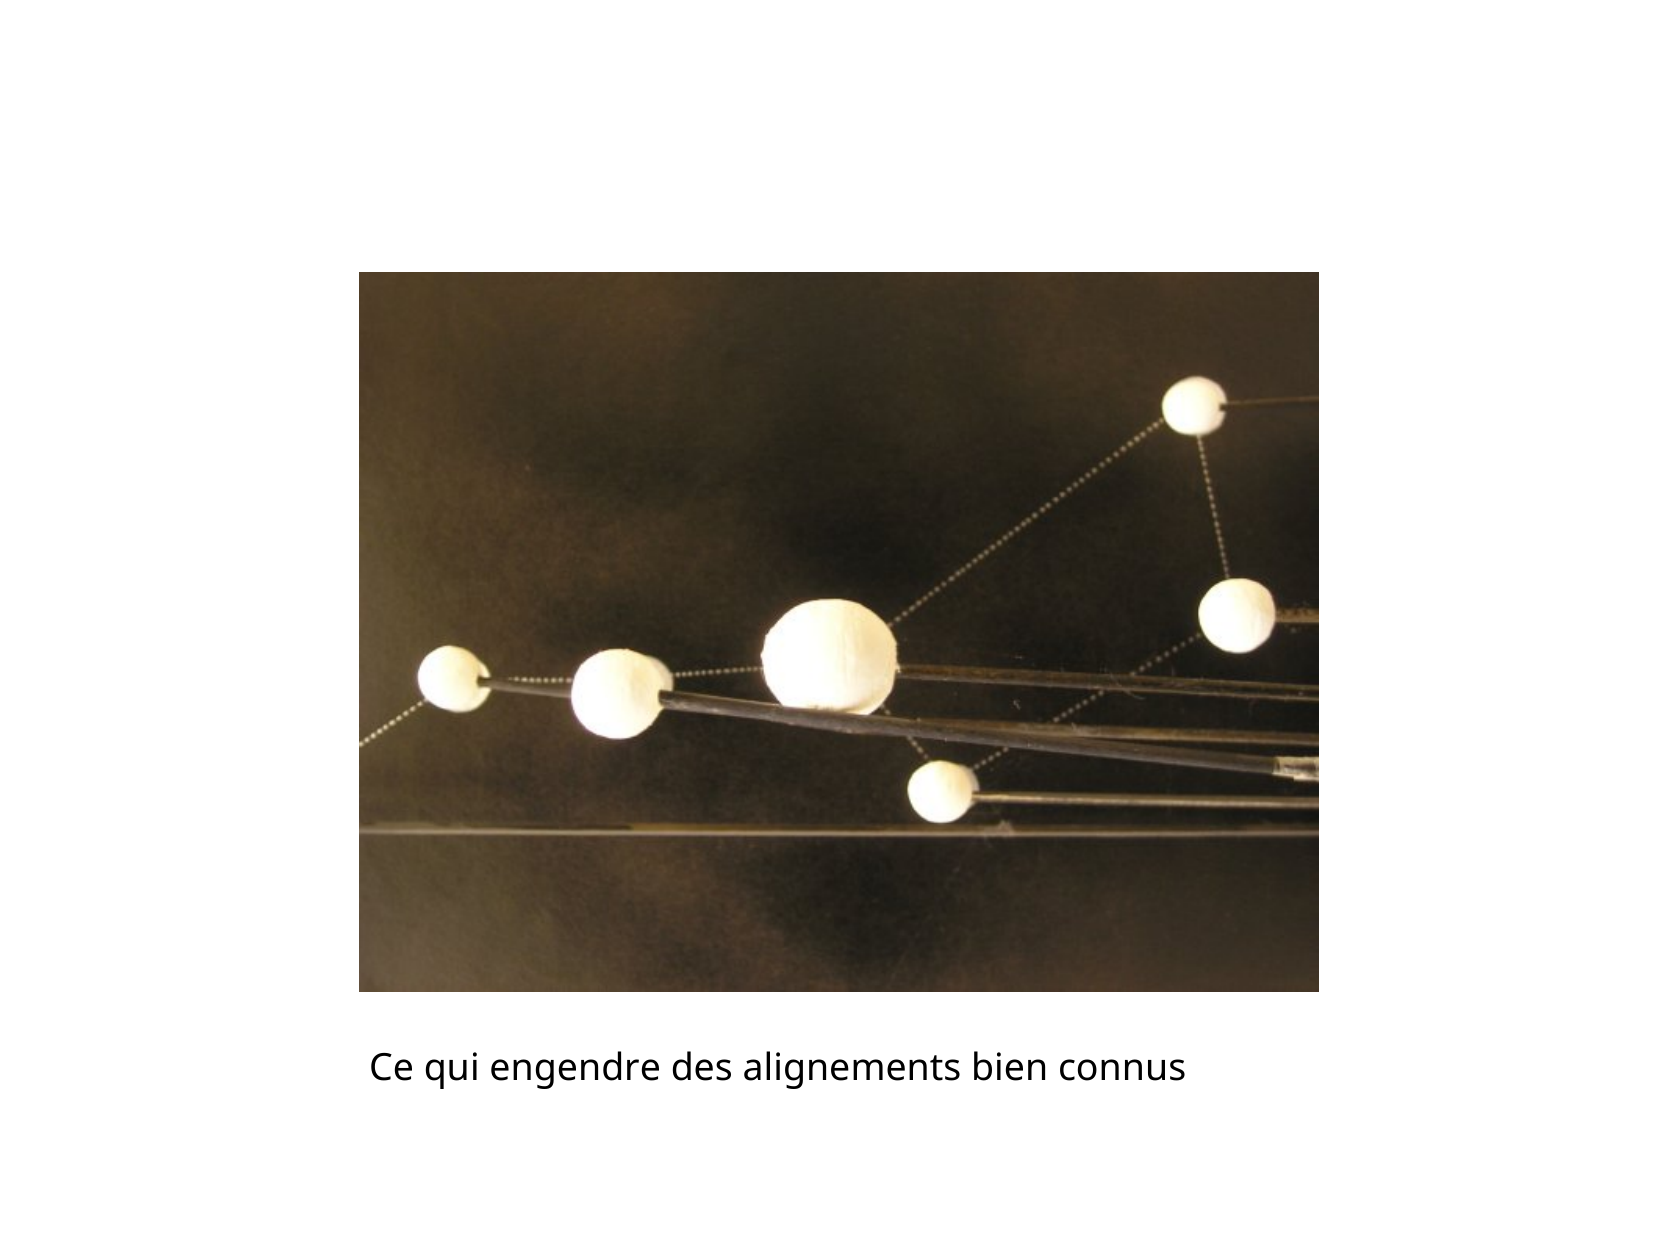

Ce qui engendre des alignements bien connus